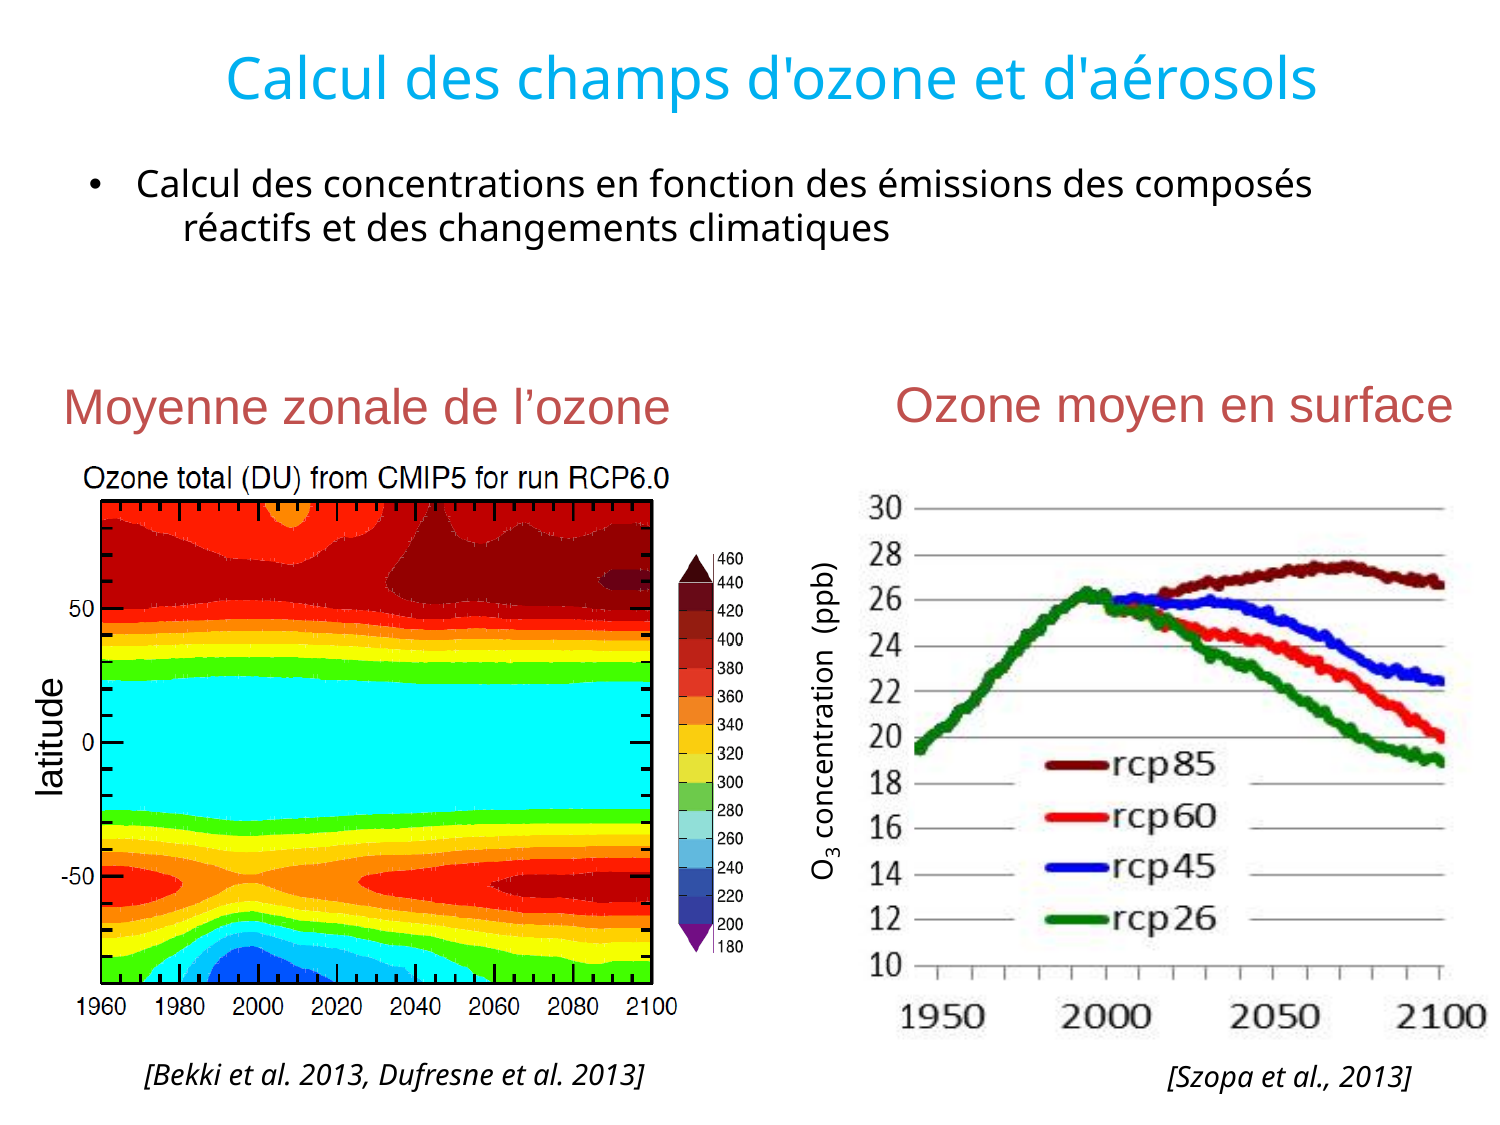

Calcul des champs d'ozone et d'aérosols
Calcul des concentrations en fonction des émissions des composés réactifs et des changements climatiques
Ozone moyen en surface
Moyenne zonale de l’ozone
O3 concentration (ppb)
O3 concentration (ppb)
latitude
[Bekki et al. 2013, Dufresne et al. 2013]
[Szopa et al., 2013]